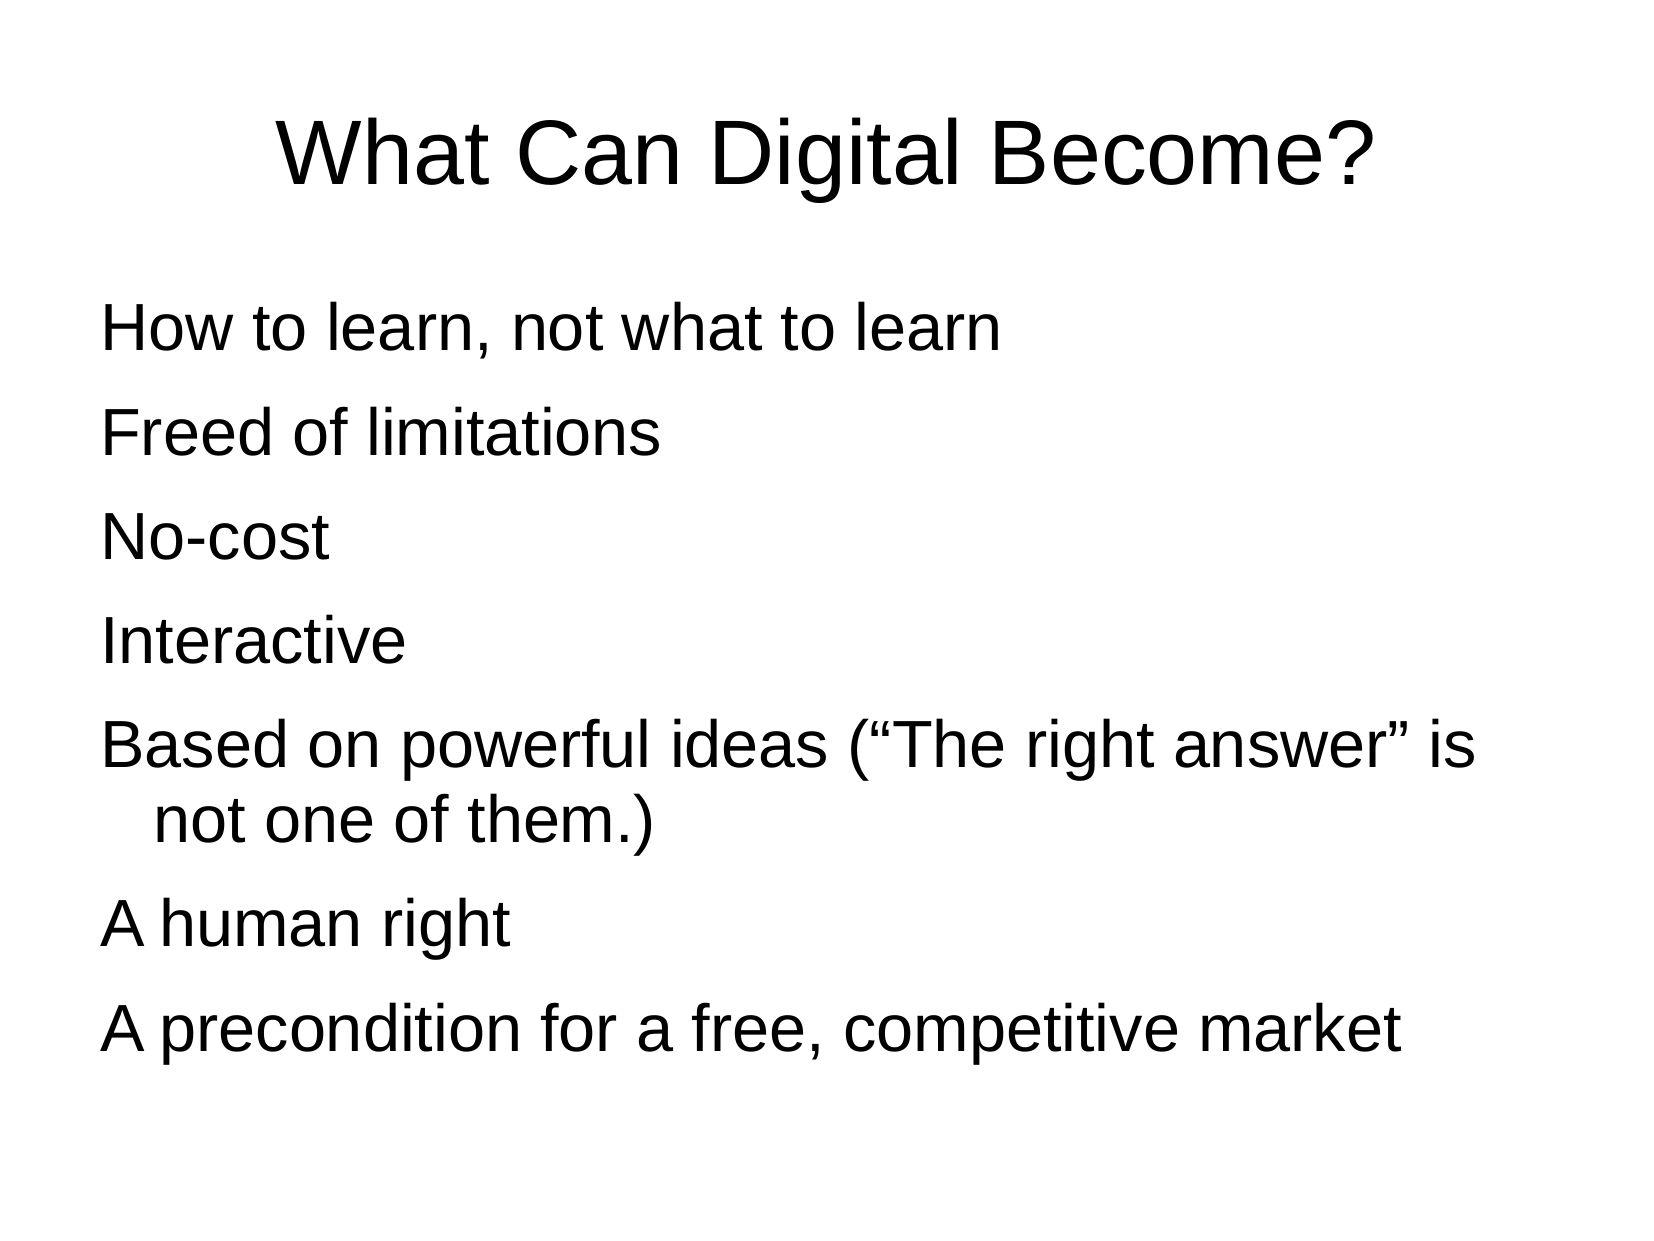

# What Can Digital Become?
How to learn, not what to learn
Freed of limitations
No-cost
Interactive
Based on powerful ideas (“The right answer” is not one of them.)
A human right
A precondition for a free, competitive market